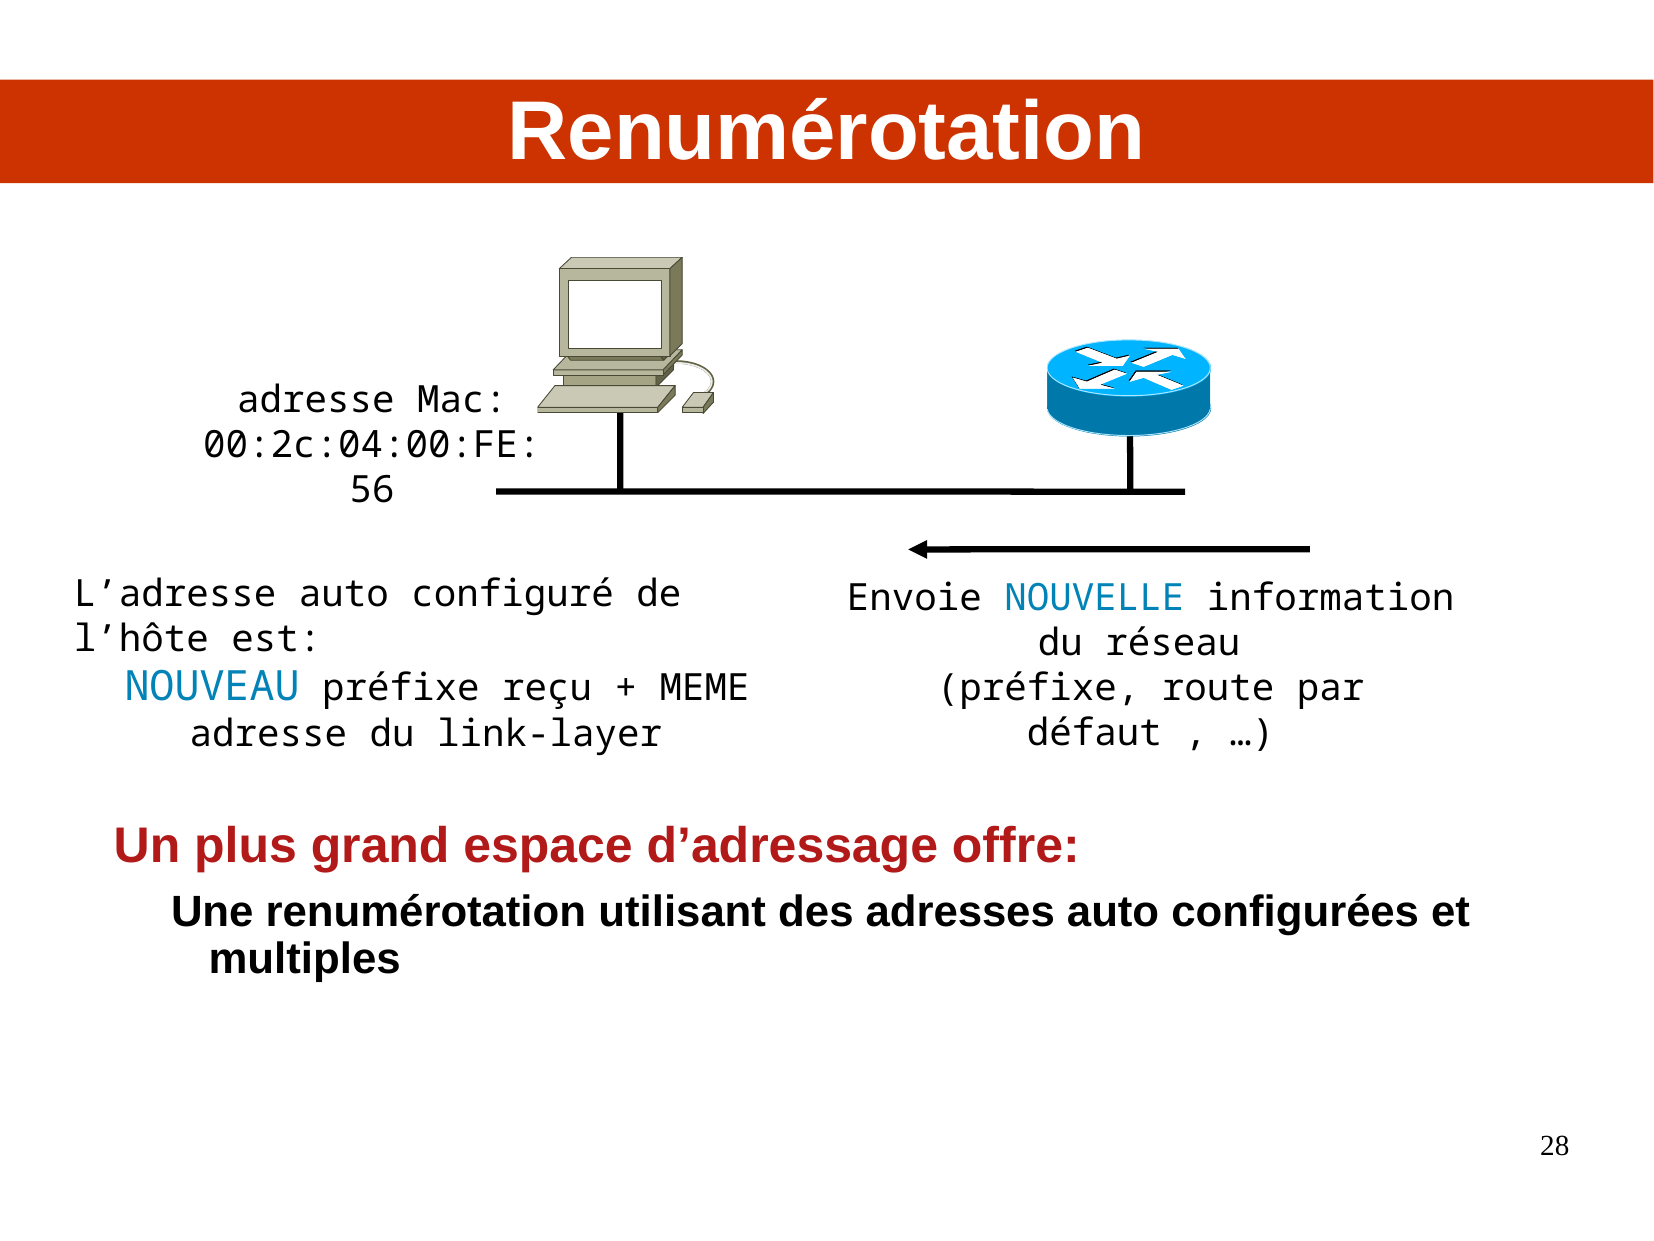

# Renumérotation
adresse Mac: 00:2c:04:00:FE:56
Envoie NOUVELLE information du réseau
(préfixe, route par défaut , …)‏
L’adresse auto configuré de l’hôte est:
NOUVEAU préfixe reçu + MEME adresse du link-layer
Un plus grand espace d’adressage offre:
Une renumérotation utilisant des adresses auto configurées et multiples